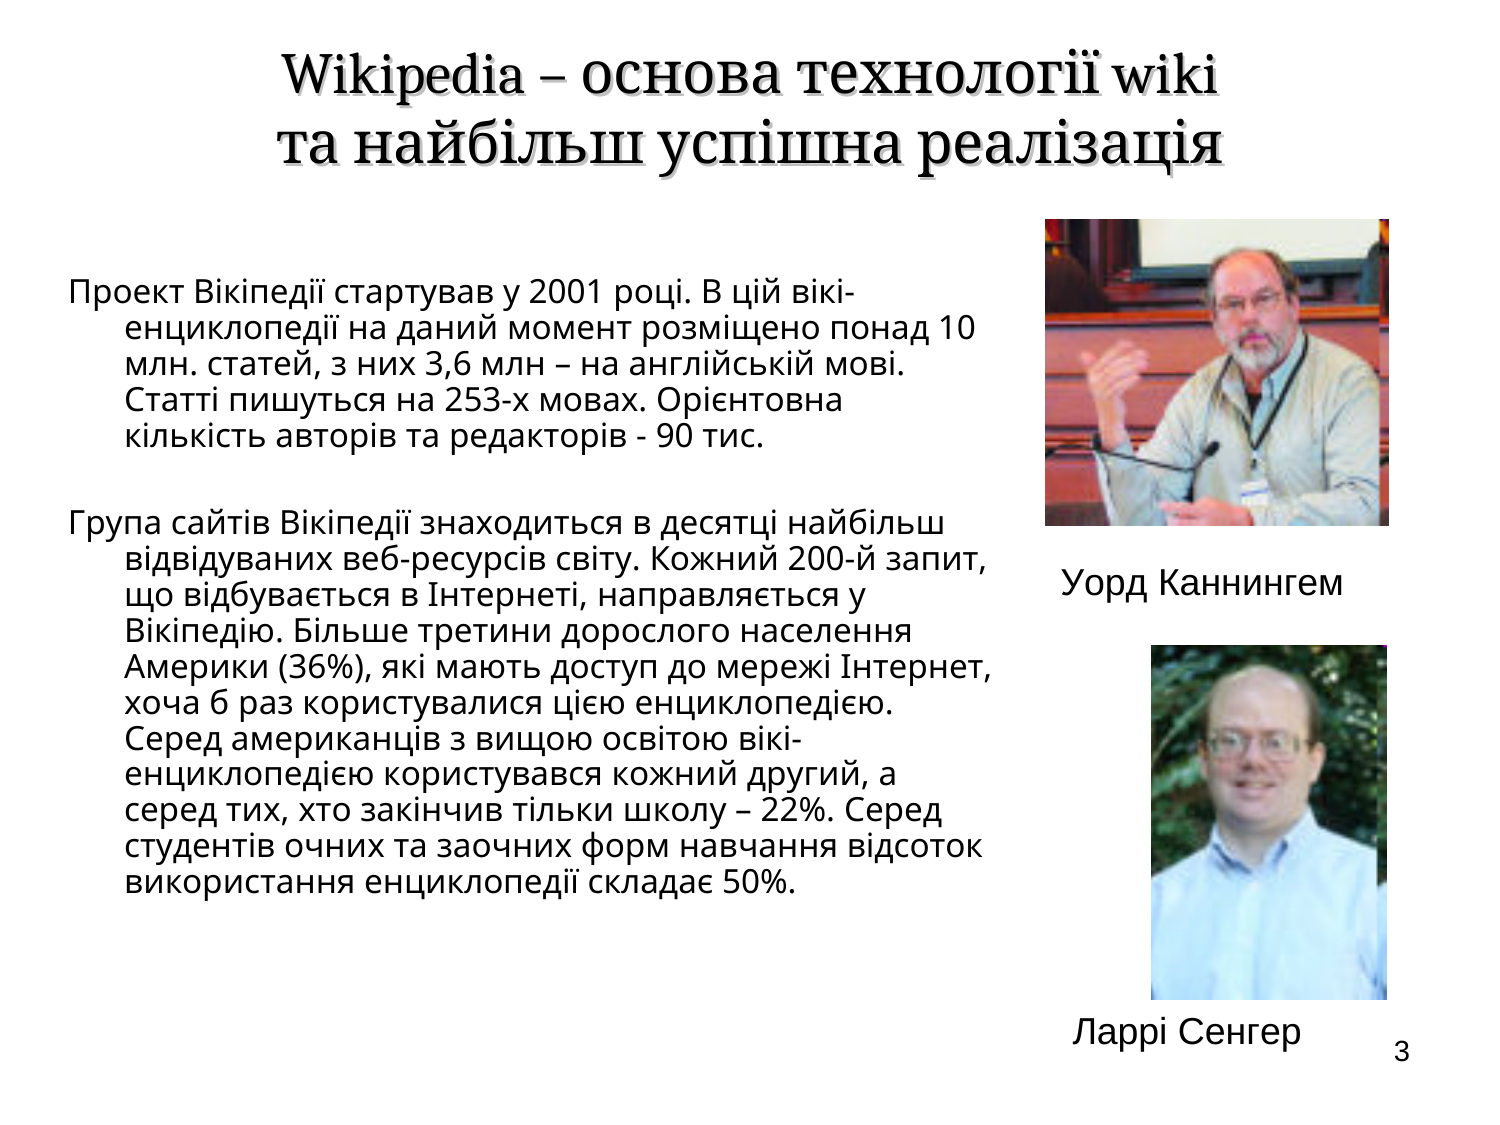

# Wikipedia – основа технології wiki та найбільш успішна реалізація
Проект Вікіпедії стартував у 2001 році. В цій вікі-енциклопедії на даний момент розміщено понад 10 млн. статей, з них 3,6 млн – на англійській мові. Статті пишуться на 253-х мовах. Орієнтовна кількість авторів та редакторів - 90 тис.
Група сайтів Вікіпедії знаходиться в десятці найбільш відвідуваних веб-ресурсів світу. Кожний 200-й запит, що відбувається в Інтернеті, направляється у Вікіпедію. Більше третини дорослого населення Америки (36%), які мають доступ до мережі Інтернет, хоча б раз користувалися цією енциклопедією. Серед американців з вищою освітою вікі-енциклопедією користувався кожний другий, а серед тих, хто закінчив тільки школу – 22%. Серед студентів очних та заочних форм навчання відсоток використання енциклопедії складає 50%.
Уорд Каннингем
Ларрі Сенгер
3